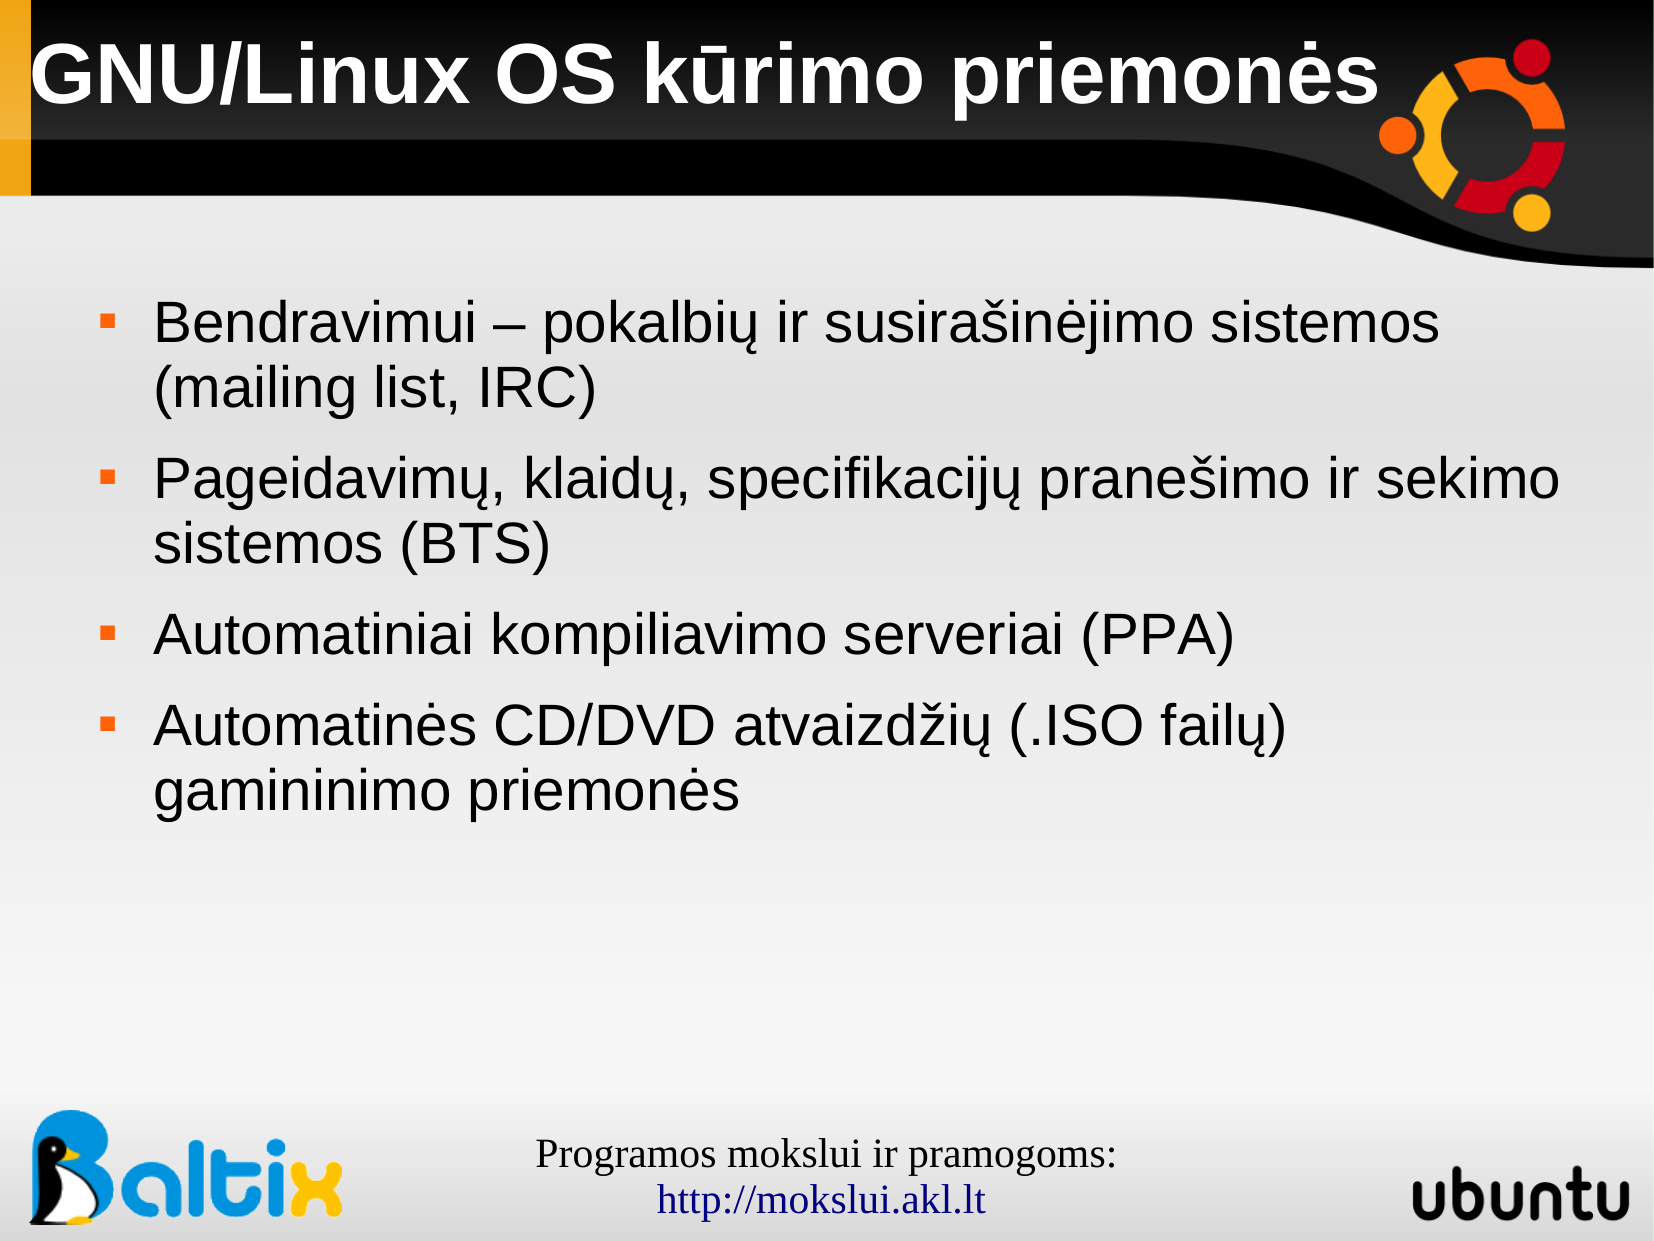

# GNU/Linux OS kūrimo priemonės
Bendravimui – pokalbių ir susirašinėjimo sistemos (mailing list, IRC)
Pageidavimų, klaidų, specifikacijų pranešimo ir sekimo sistemos (BTS)
Automatiniai kompiliavimo serveriai (PPA)
Automatinės CD/DVD atvaizdžių (.ISO failų) gamininimo priemonės